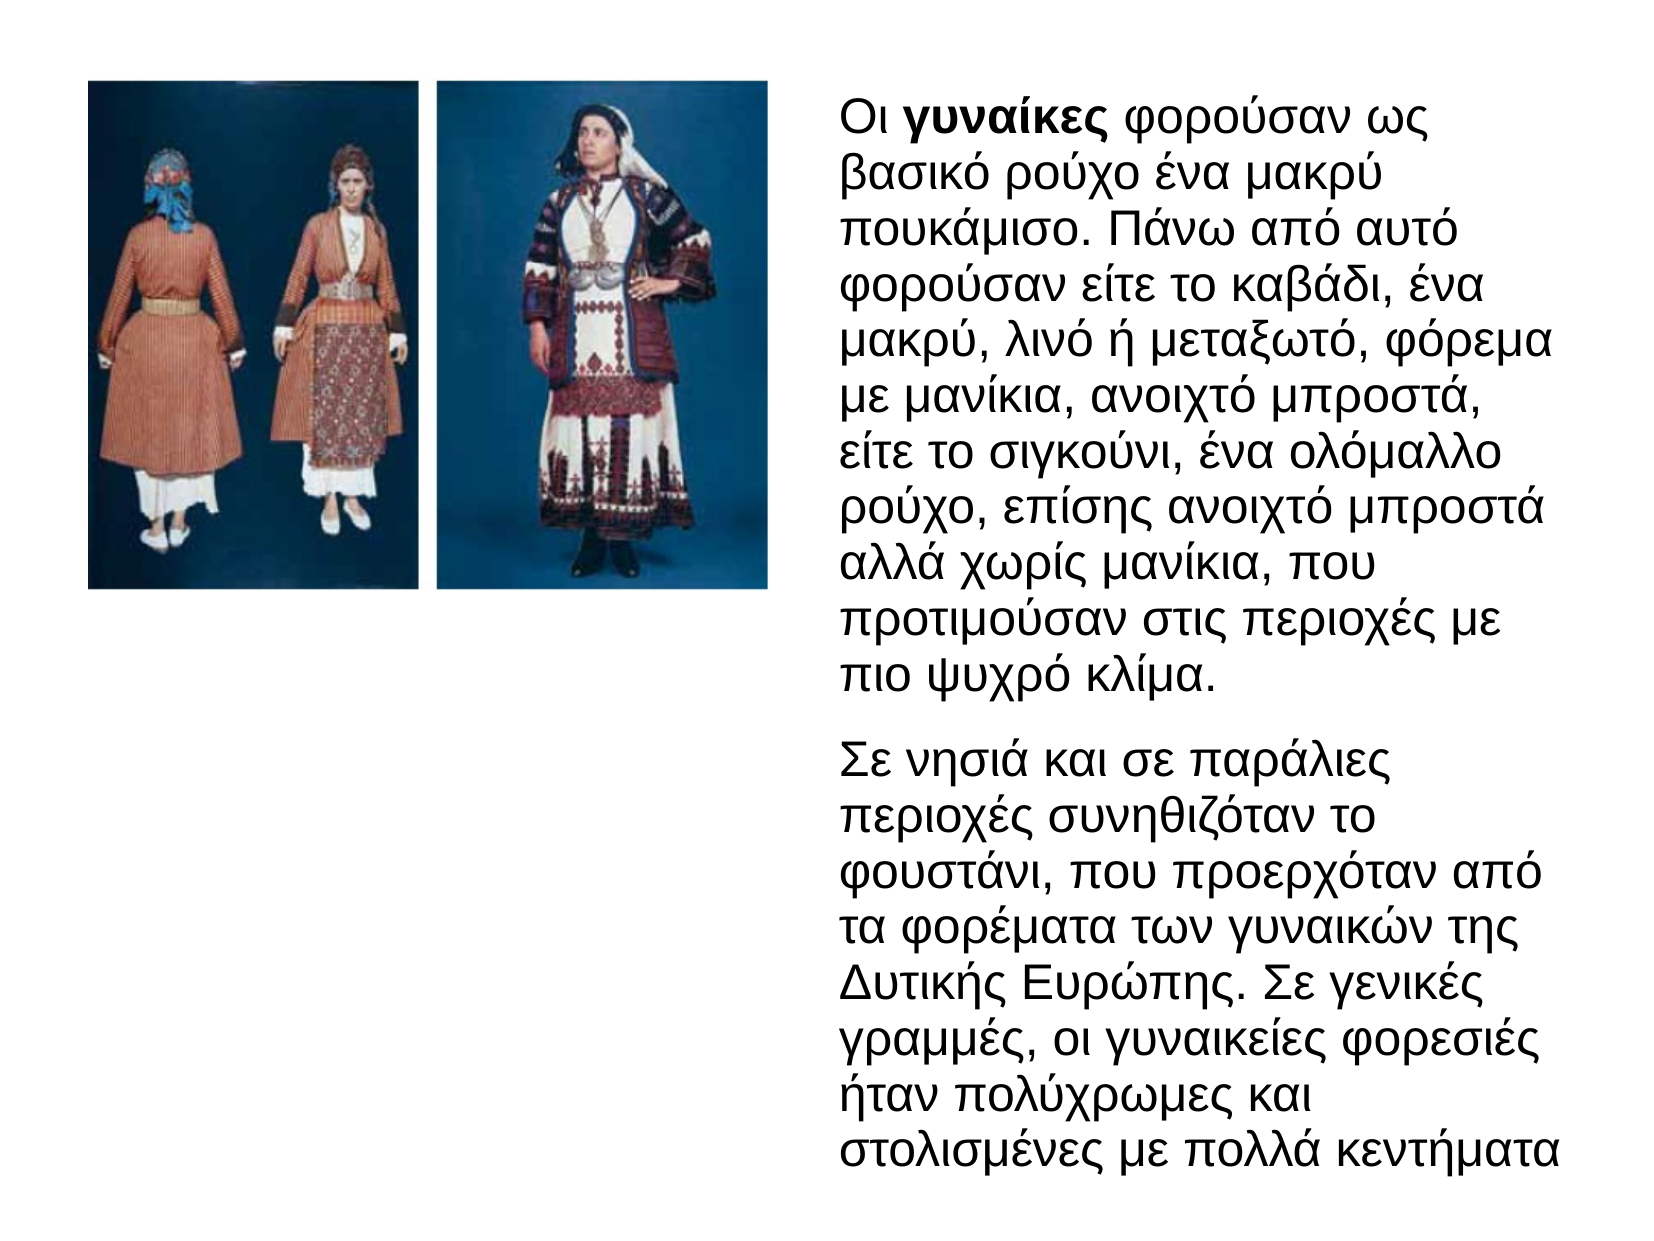

# Oι γυναίκες φορούσαν ως βασικό ρούχο ένα μακρύ πουκάμισο. Πάνω από αυτό φορούσαν είτε το καβάδι, ένα μακρύ, λινό ή μεταξωτό, φόρεμα με μανίκια, ανοιχτό μπροστά, είτε το σιγκούνι, ένα ολόμαλλο ρούχο, επίσης ανοιχτό μπροστά αλλά χωρίς μανίκια, που προτιμούσαν στις περιοχές με πιο ψυχρό κλίμα.
Σε νησιά και σε παράλιες περιοχές συνηθιζόταν το φουστάνι, που προερχόταν από τα φορέματα των γυναικών της Δυτικής Ευρώπης. Σε γενικές γραμμές, οι γυναικείες φορεσιές ήταν πολύχρωμες και στολισμένες με πολλά κεντήματα